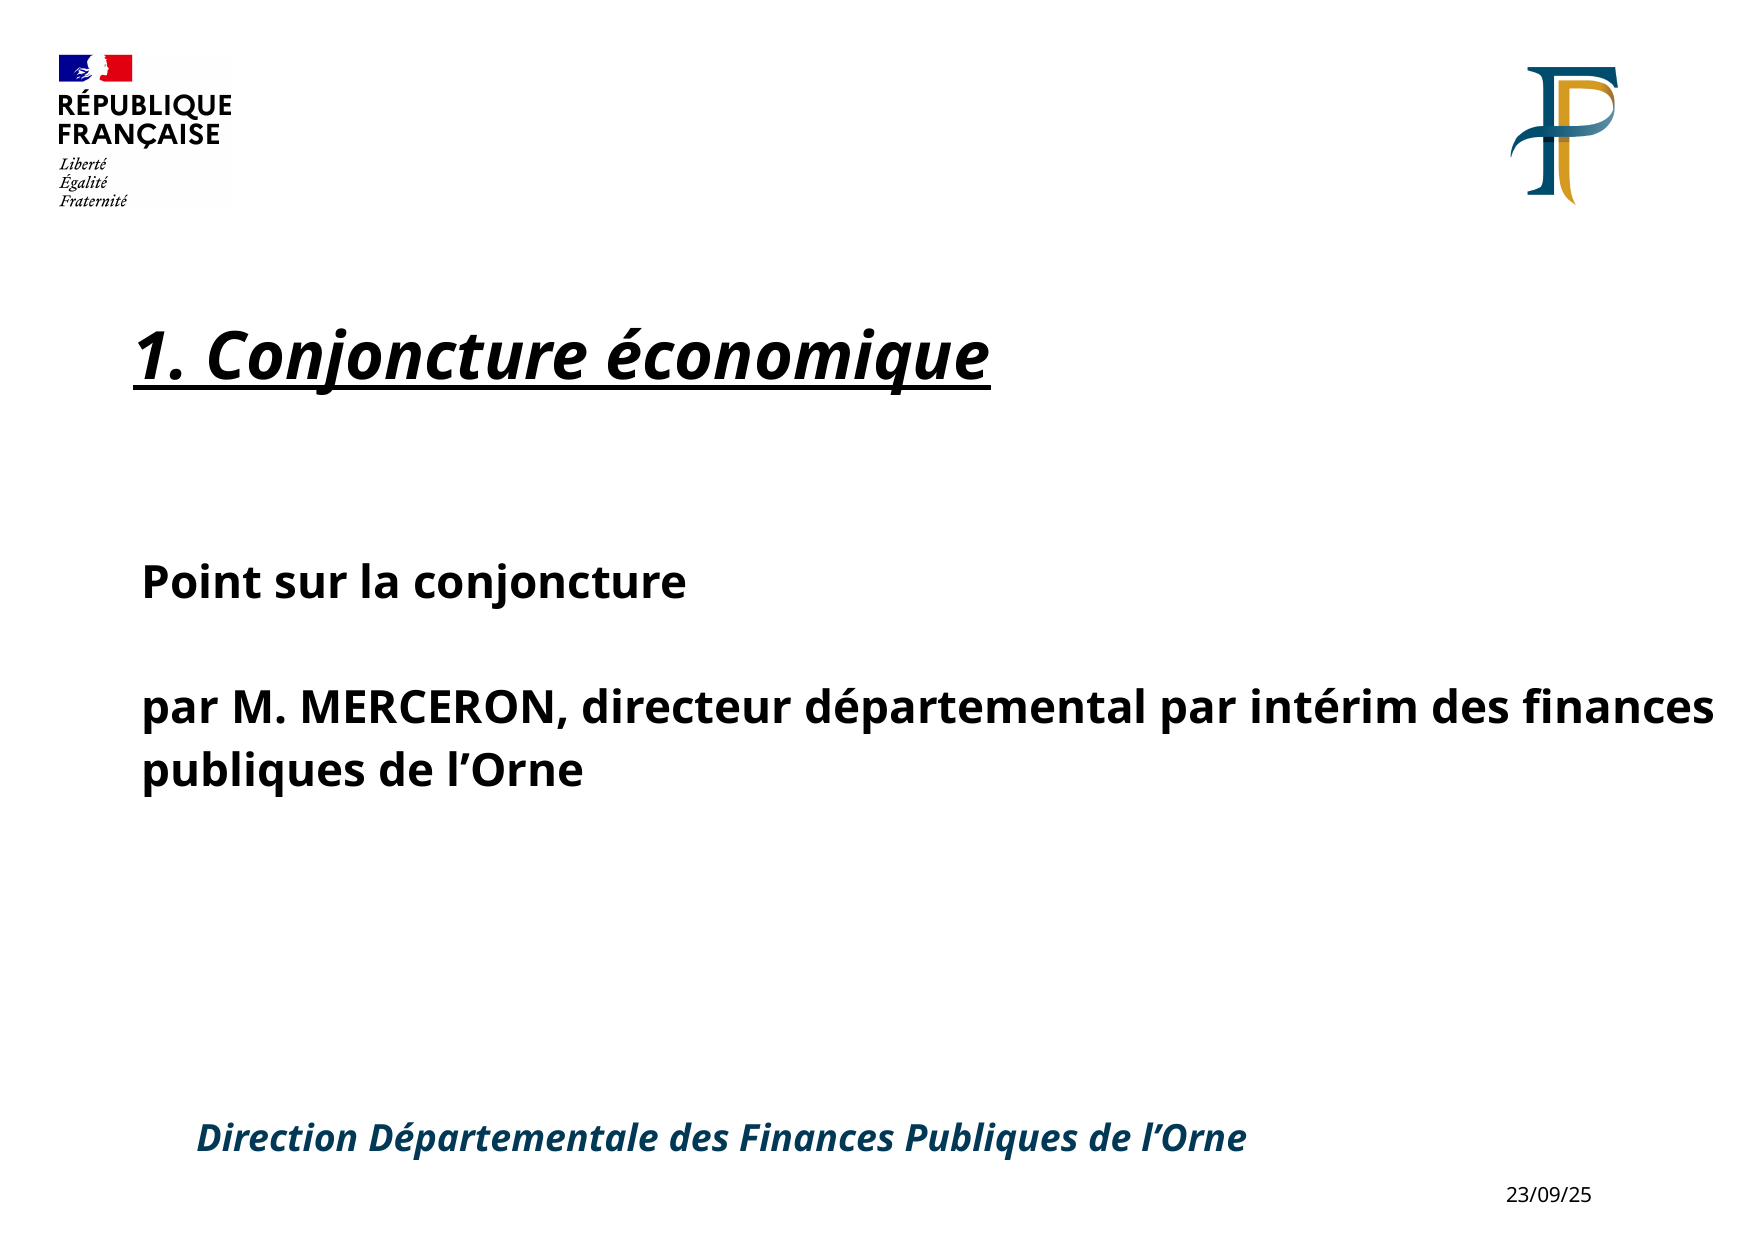

1. Conjoncture économique
Point sur la conjoncture
par M. MERCERON, directeur départemental par intérim des finances publiques de l’Orne
Direction Départementale des Finances Publiques de l’Orne